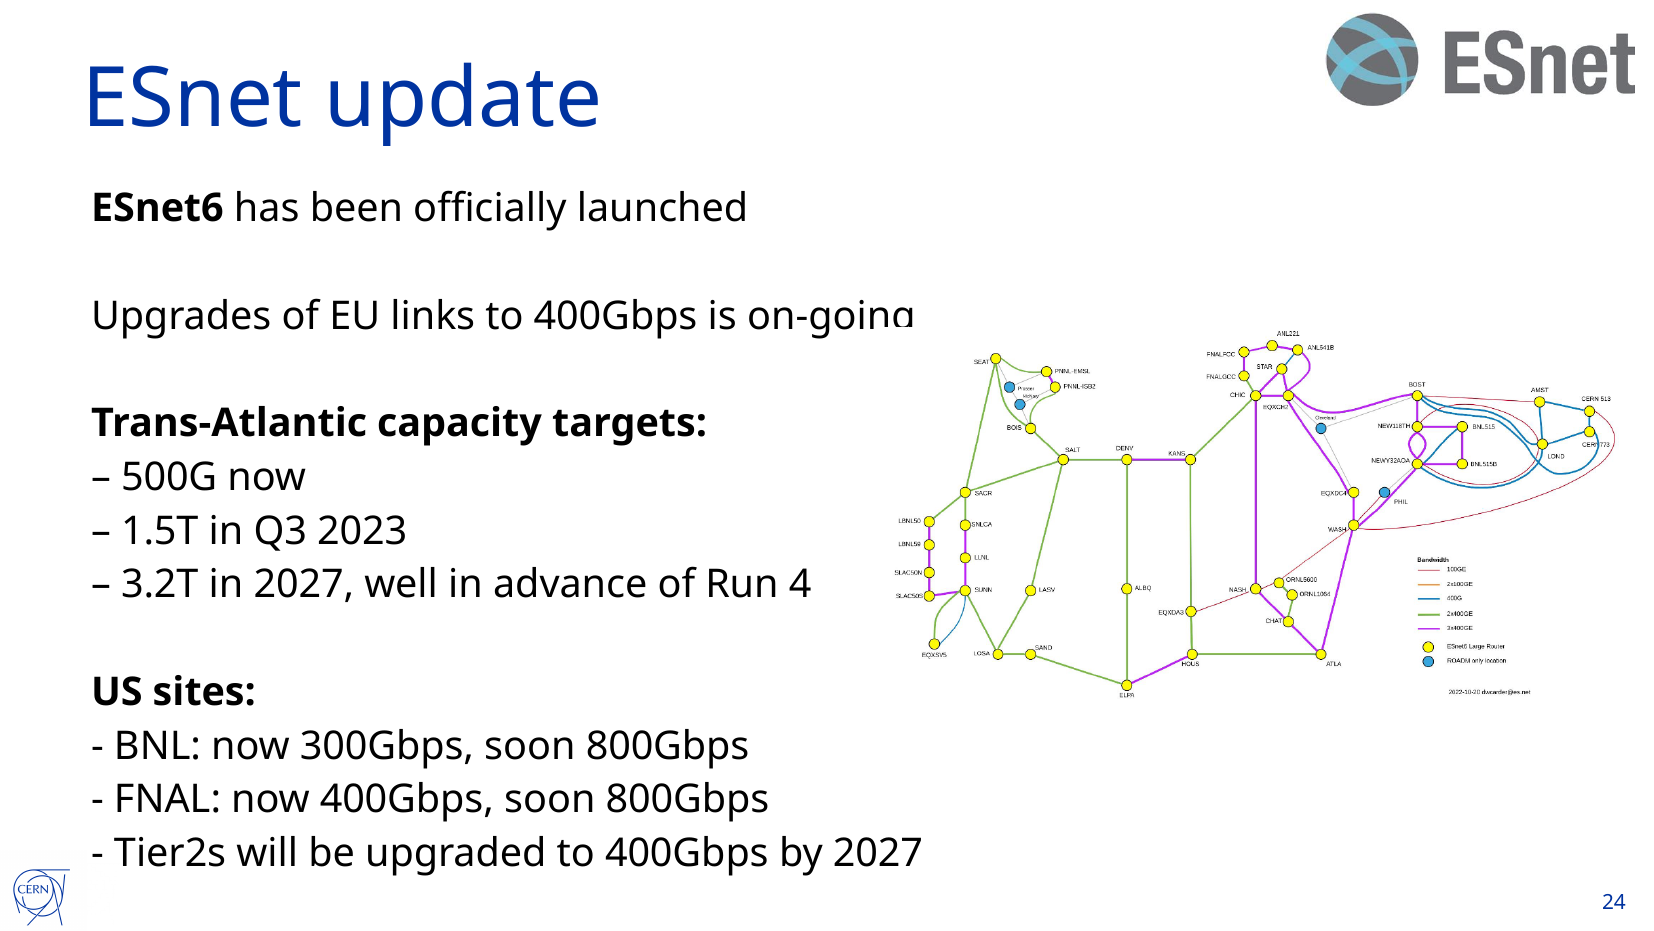

# ESnet update
ESnet6 has been officially launched
Upgrades of EU links to 400Gbps is on-going
Trans-Atlantic capacity targets:
– 500G now
– 1.5T in Q3 2023
– 3.2T in 2027, well in advance of Run 4
US sites:
- BNL: now 300Gbps, soon 800Gbps
- FNAL: now 400Gbps, soon 800Gbps
- Tier2s will be upgraded to 400Gbps by 2027
24